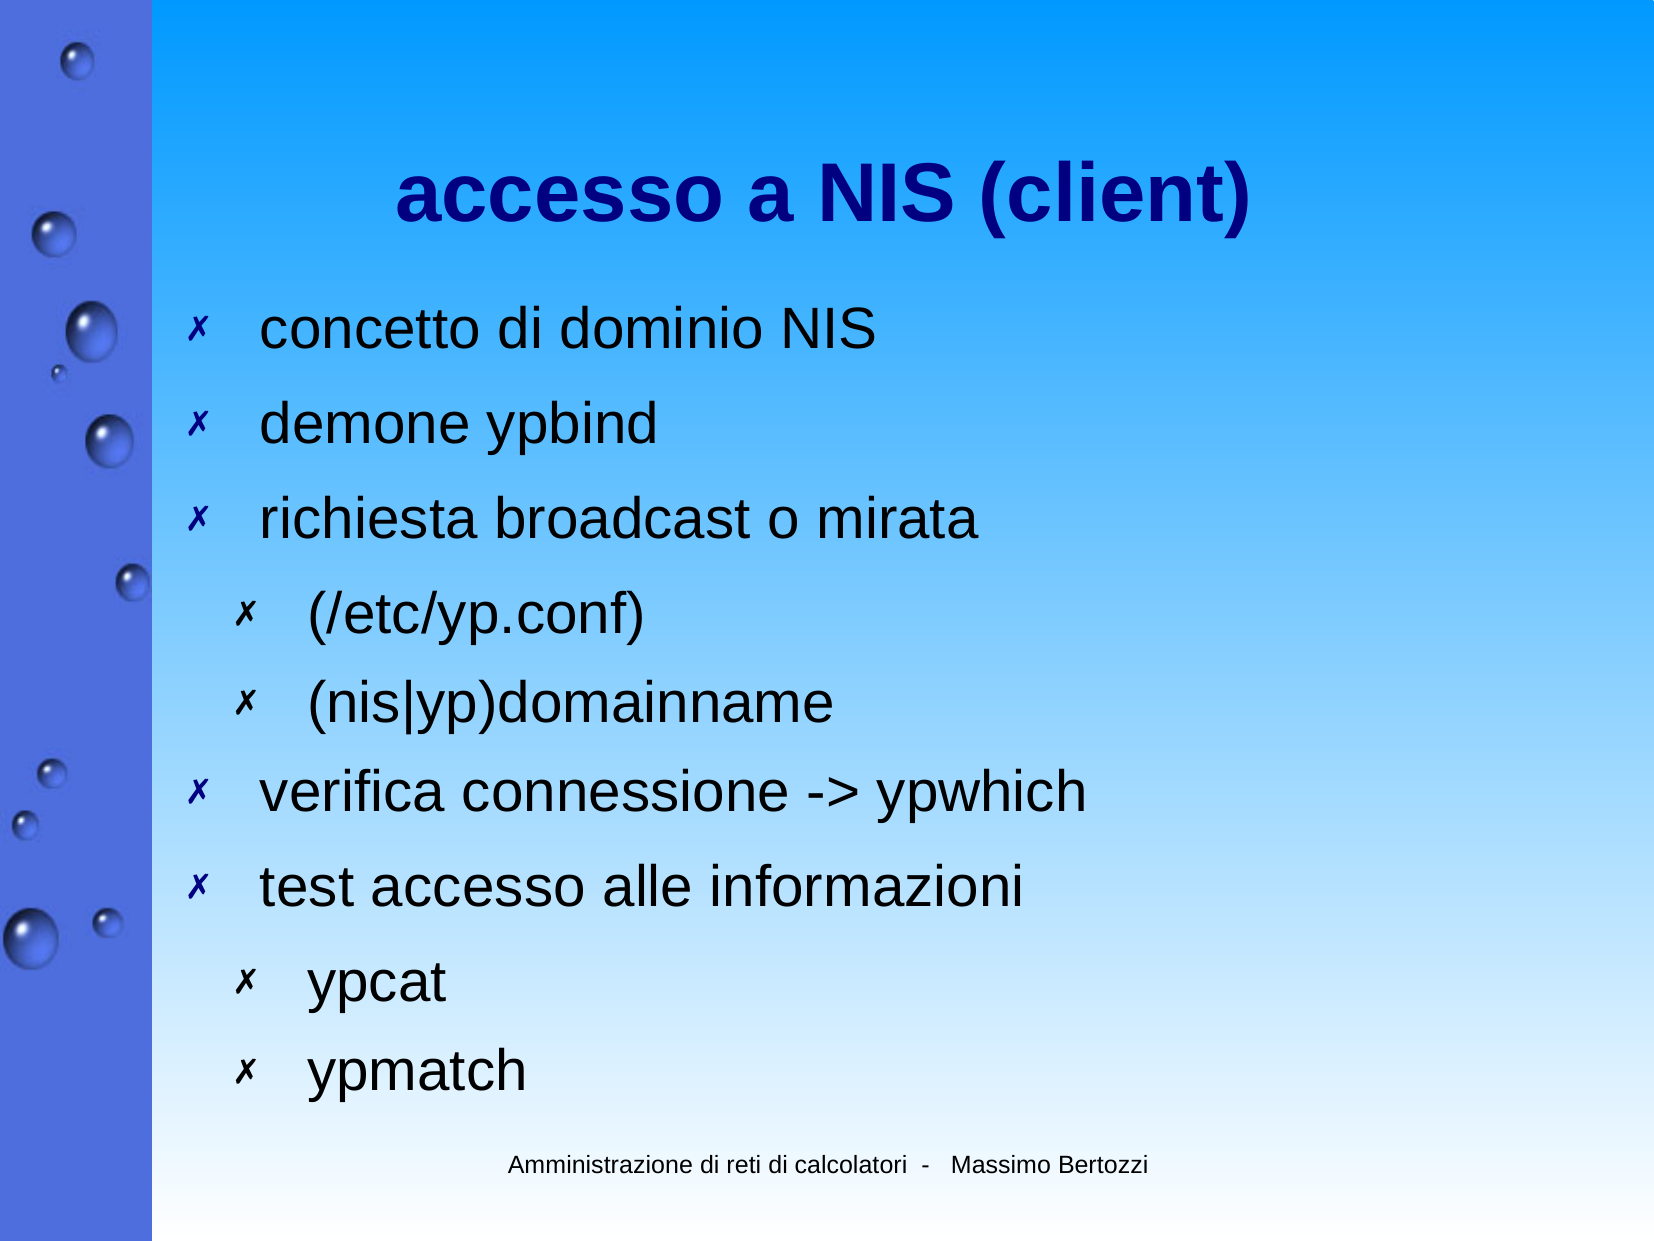

# accesso a NIS (client)
concetto di dominio NIS
demone ypbind
richiesta broadcast o mirata
(/etc/yp.conf)
(nis|yp)domainname
verifica connessione -> ypwhich
test accesso alle informazioni
ypcat
ypmatch